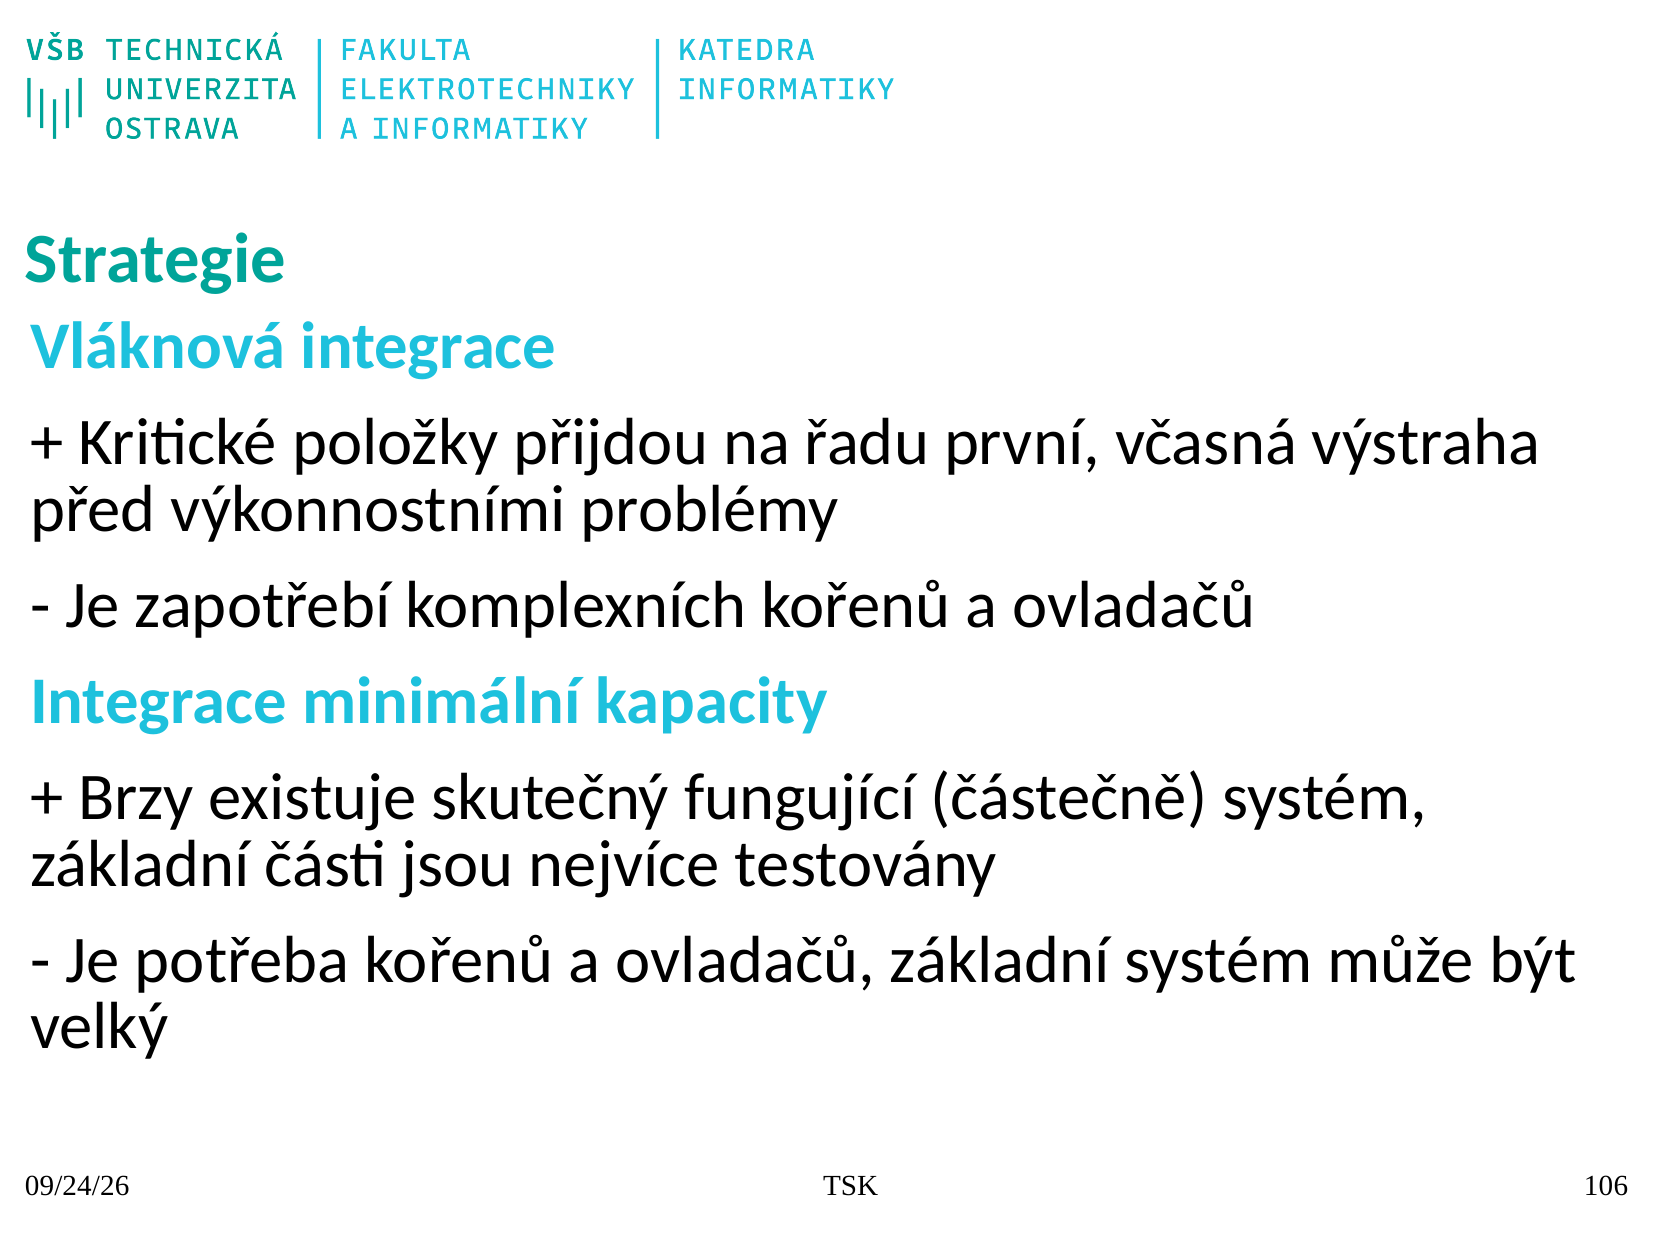

# Strategie
Vláknová integrace
+ Kritické položky přijdou na řadu první, včasná výstraha před výkonnostními problémy
- Je zapotřebí komplexních kořenů a ovladačů
Integrace minimální kapacity
+ Brzy existuje skutečný fungující (částečně) systém, základní části jsou nejvíce testovány
- Je potřeba kořenů a ovladačů, základní systém může být velký
TSK
106